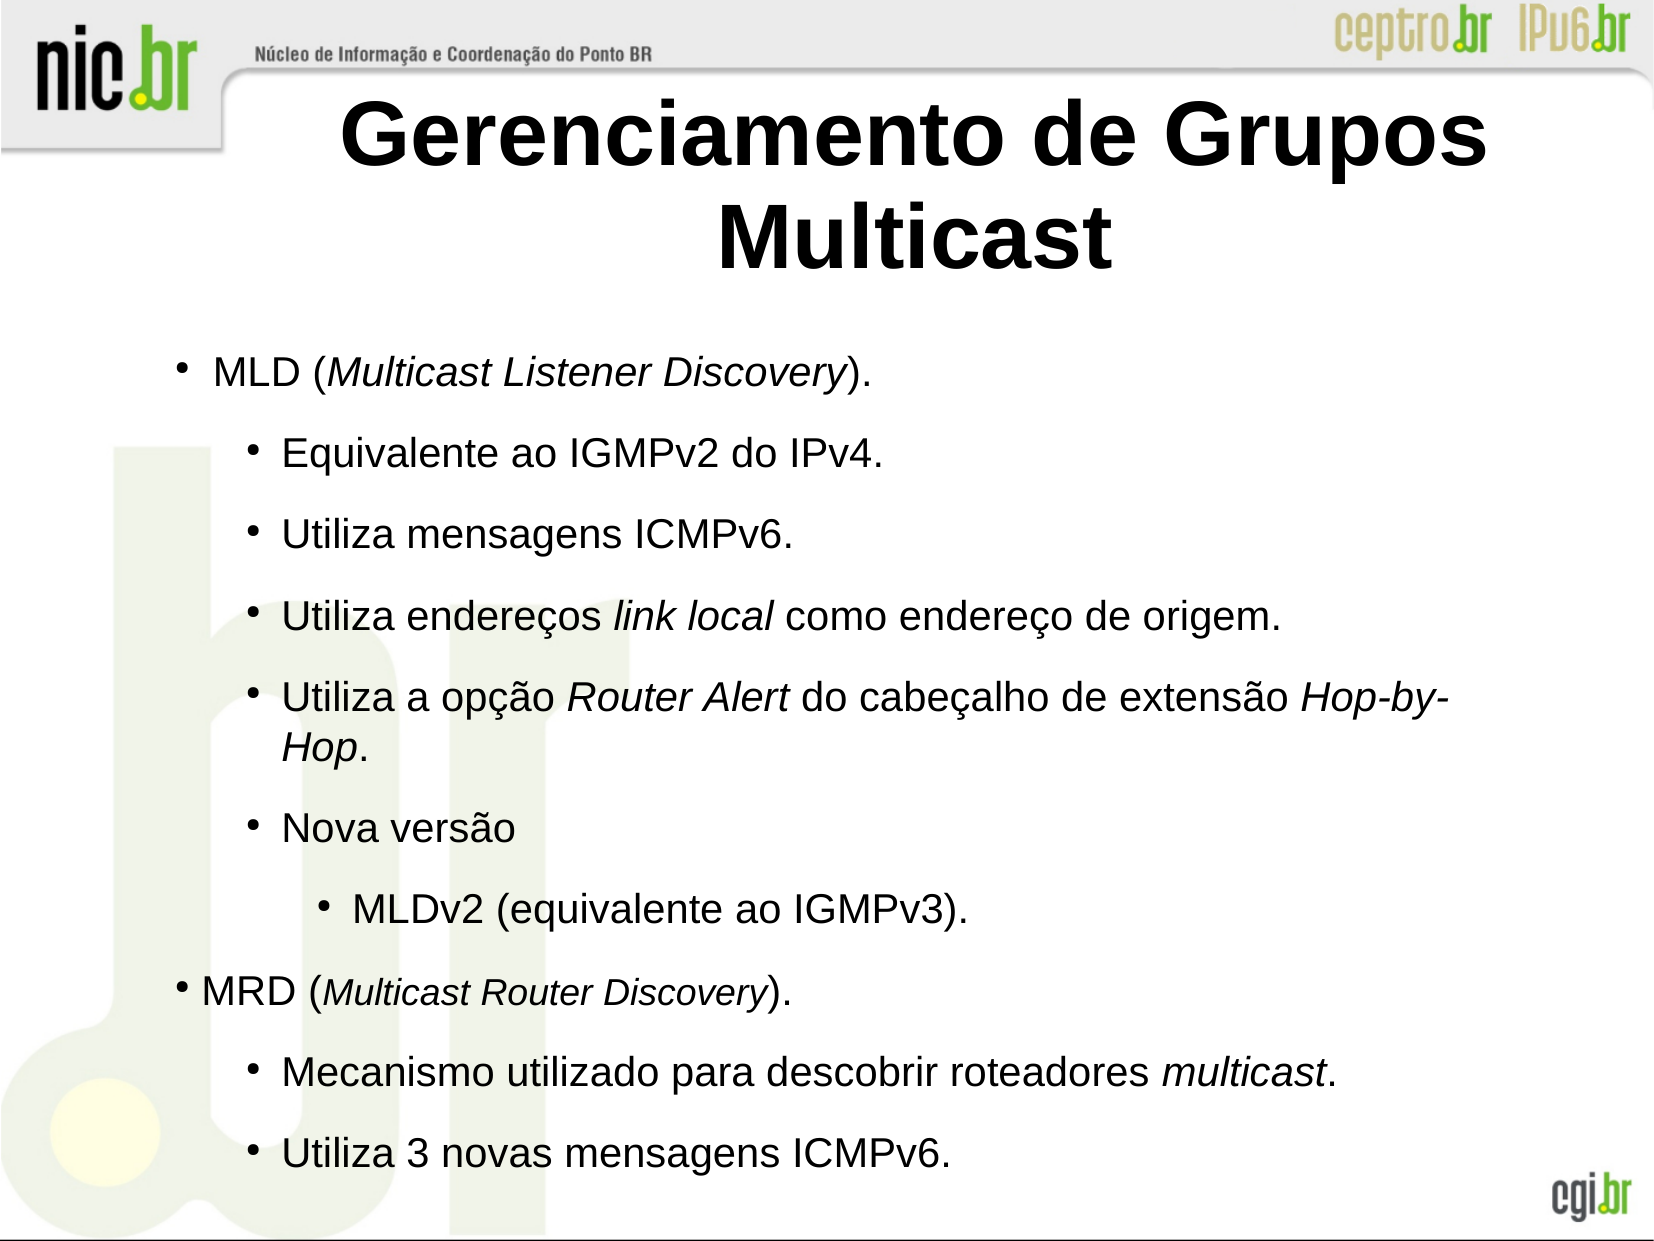

Gerenciamento de Grupos Multicast
 MLD (Multicast Listener Discovery).
Equivalente ao IGMPv2 do IPv4.
Utiliza mensagens ICMPv6.
Utiliza endereços link local como endereço de origem.
Utiliza a opção Router Alert do cabeçalho de extensão Hop-by-Hop.
Nova versão
MLDv2 (equivalente ao IGMPv3).
 MRD (Multicast Router Discovery).
Mecanismo utilizado para descobrir roteadores multicast.
Utiliza 3 novas mensagens ICMPv6.